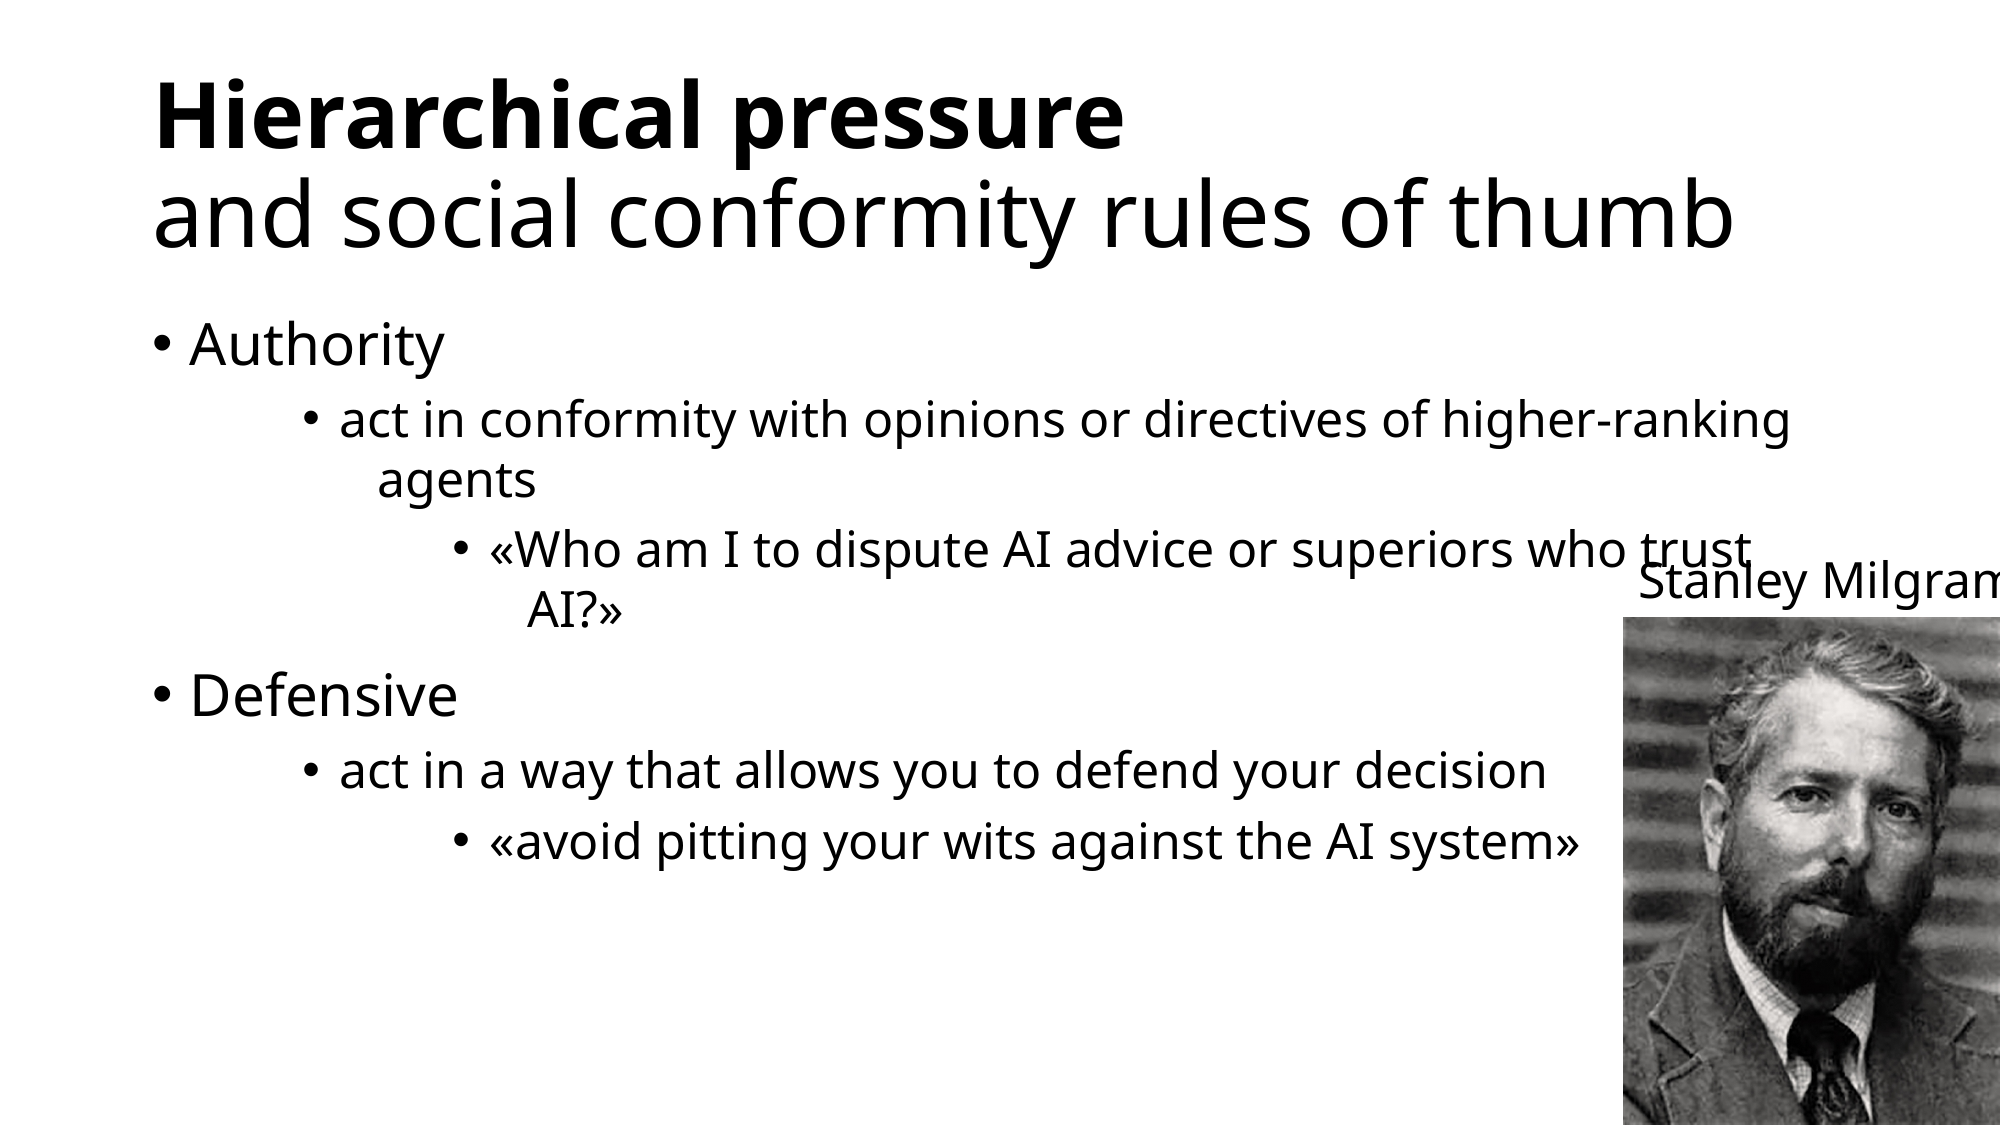

# Hierarchical pressure and social conformity rules of thumb
Authority
act in conformity with opinions or directives of higher-ranking agents
«Who am I to dispute AI advice or superiors who trust AI?»
Defensive
act in a way that allows you to defend your decision
«avoid pitting your wits against the AI system»
Stanley Milgram